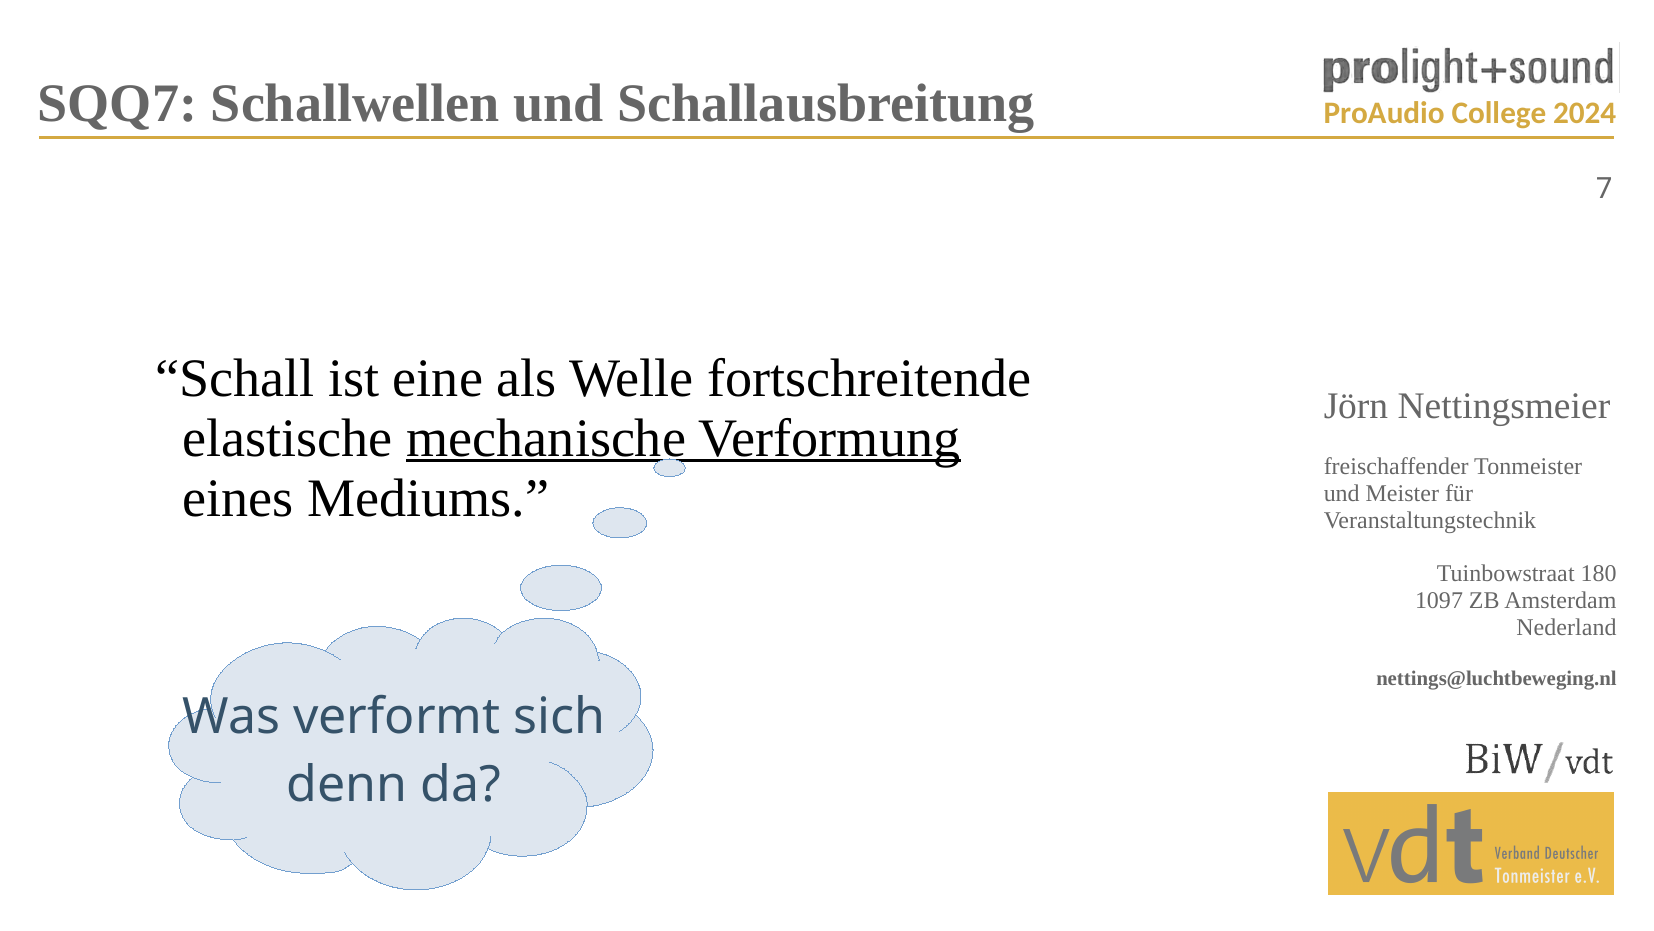

# SQQ7: Schallwellen und Schallausbreitung
7
“Schall ist eine als Welle fortschreitende
 elastische mechanische Verformung
 eines Mediums.”
Was verformt sich
denn da?